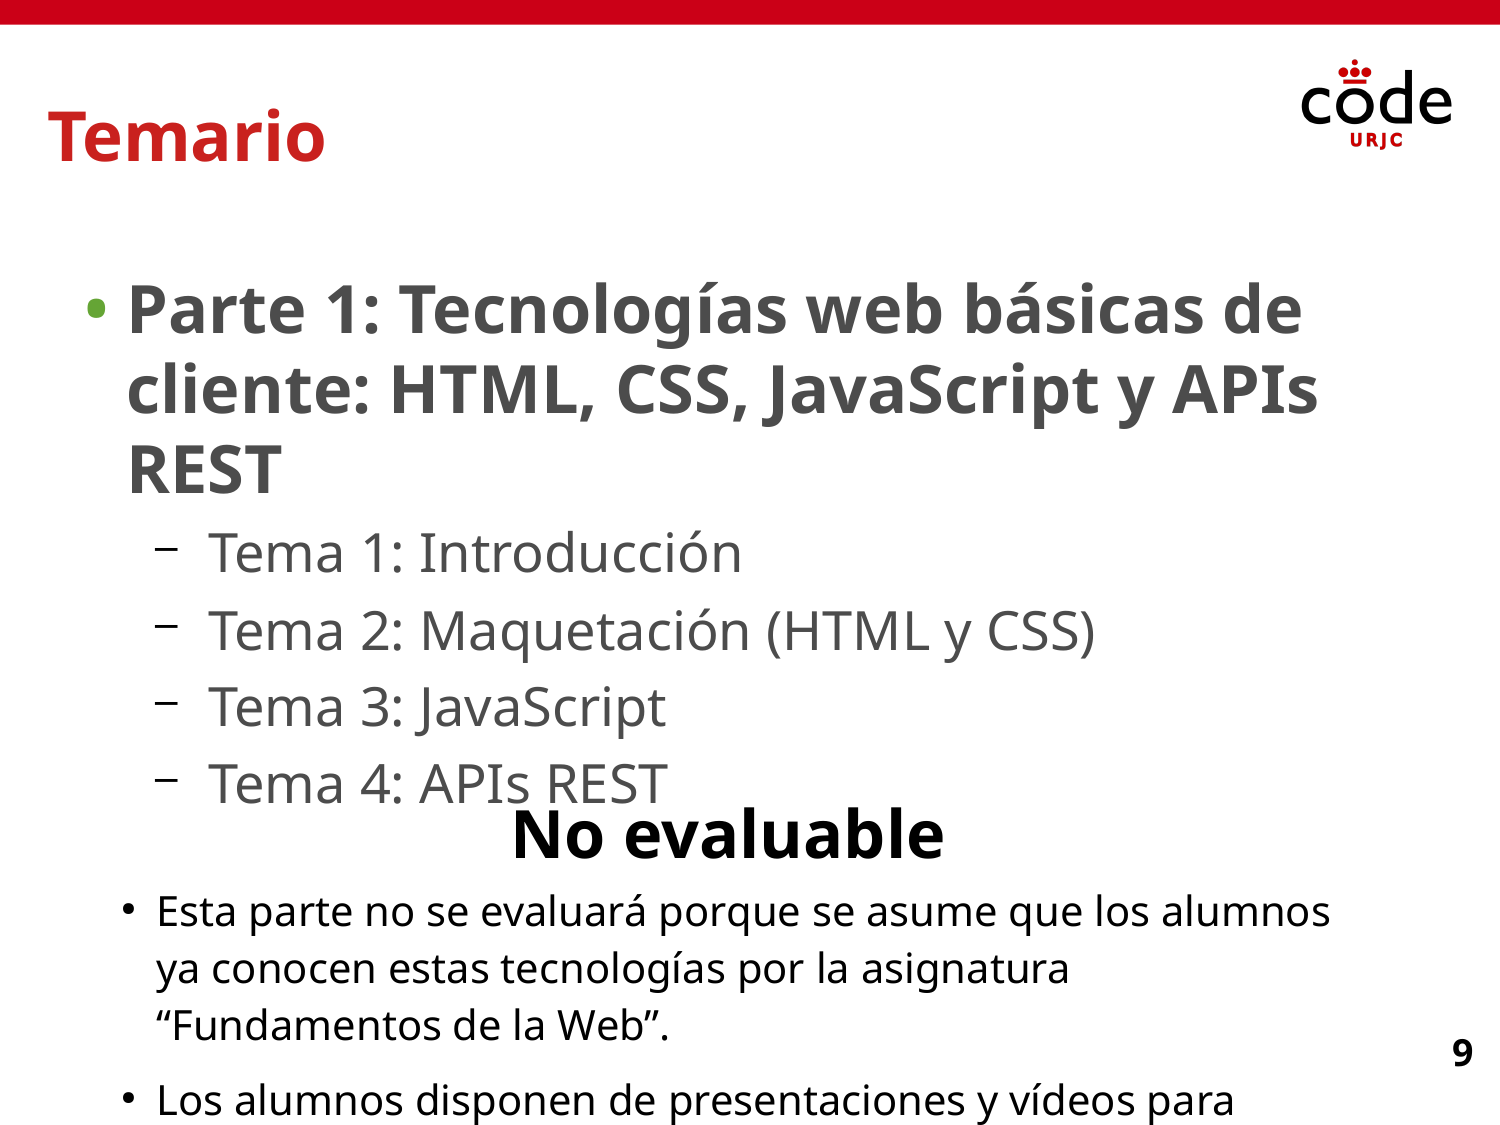

# Temario
Parte 1: Tecnologías web básicas de cliente: HTML, CSS, JavaScript y APIs REST
Tema 1: Introducción
Tema 2: Maquetación (HTML y CSS)
Tema 3: JavaScript
Tema 4: APIs REST
No evaluable
Esta parte no se evaluará porque se asume que los alumnos ya conocen estas tecnologías por la asignatura “Fundamentos de la Web”.
Los alumnos disponen de presentaciones y vídeos para recordar o completar información en caso de ser necesario
9